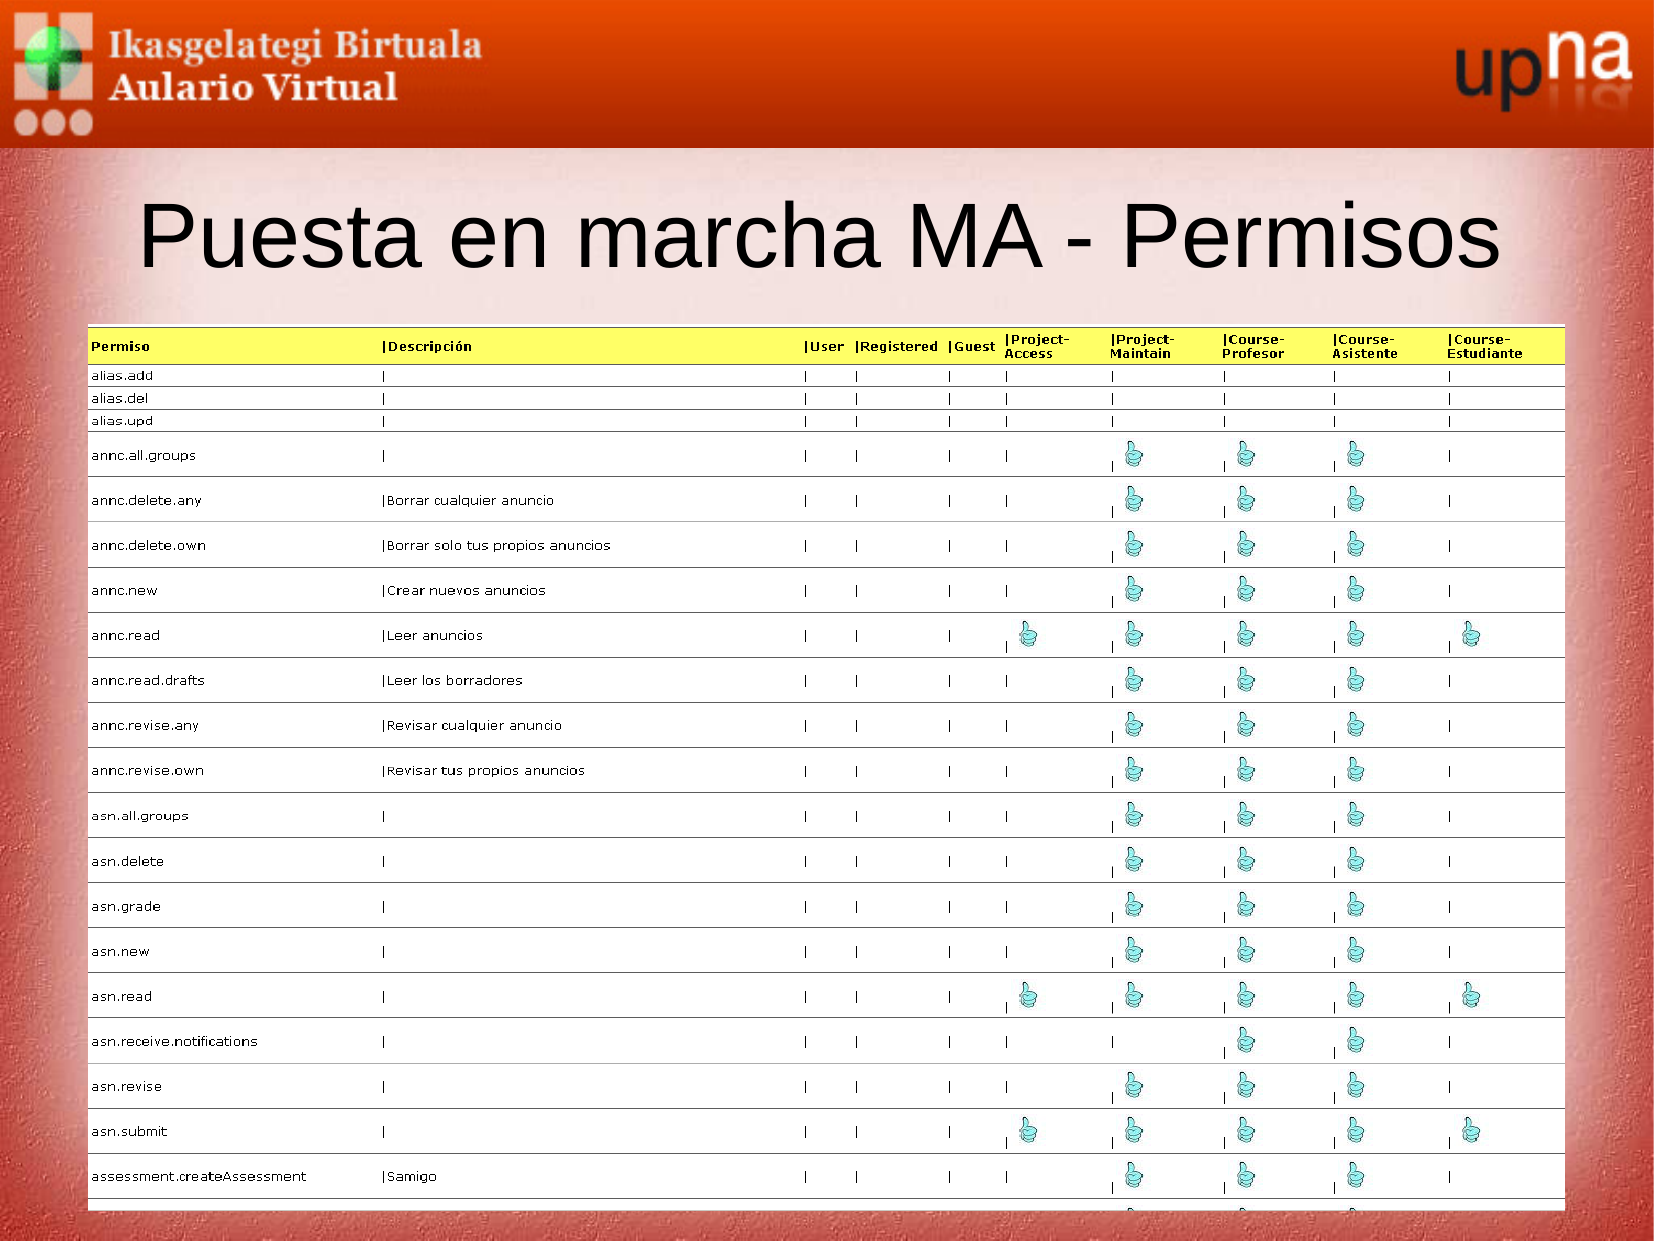

# Puesta en marcha MA - Permisos